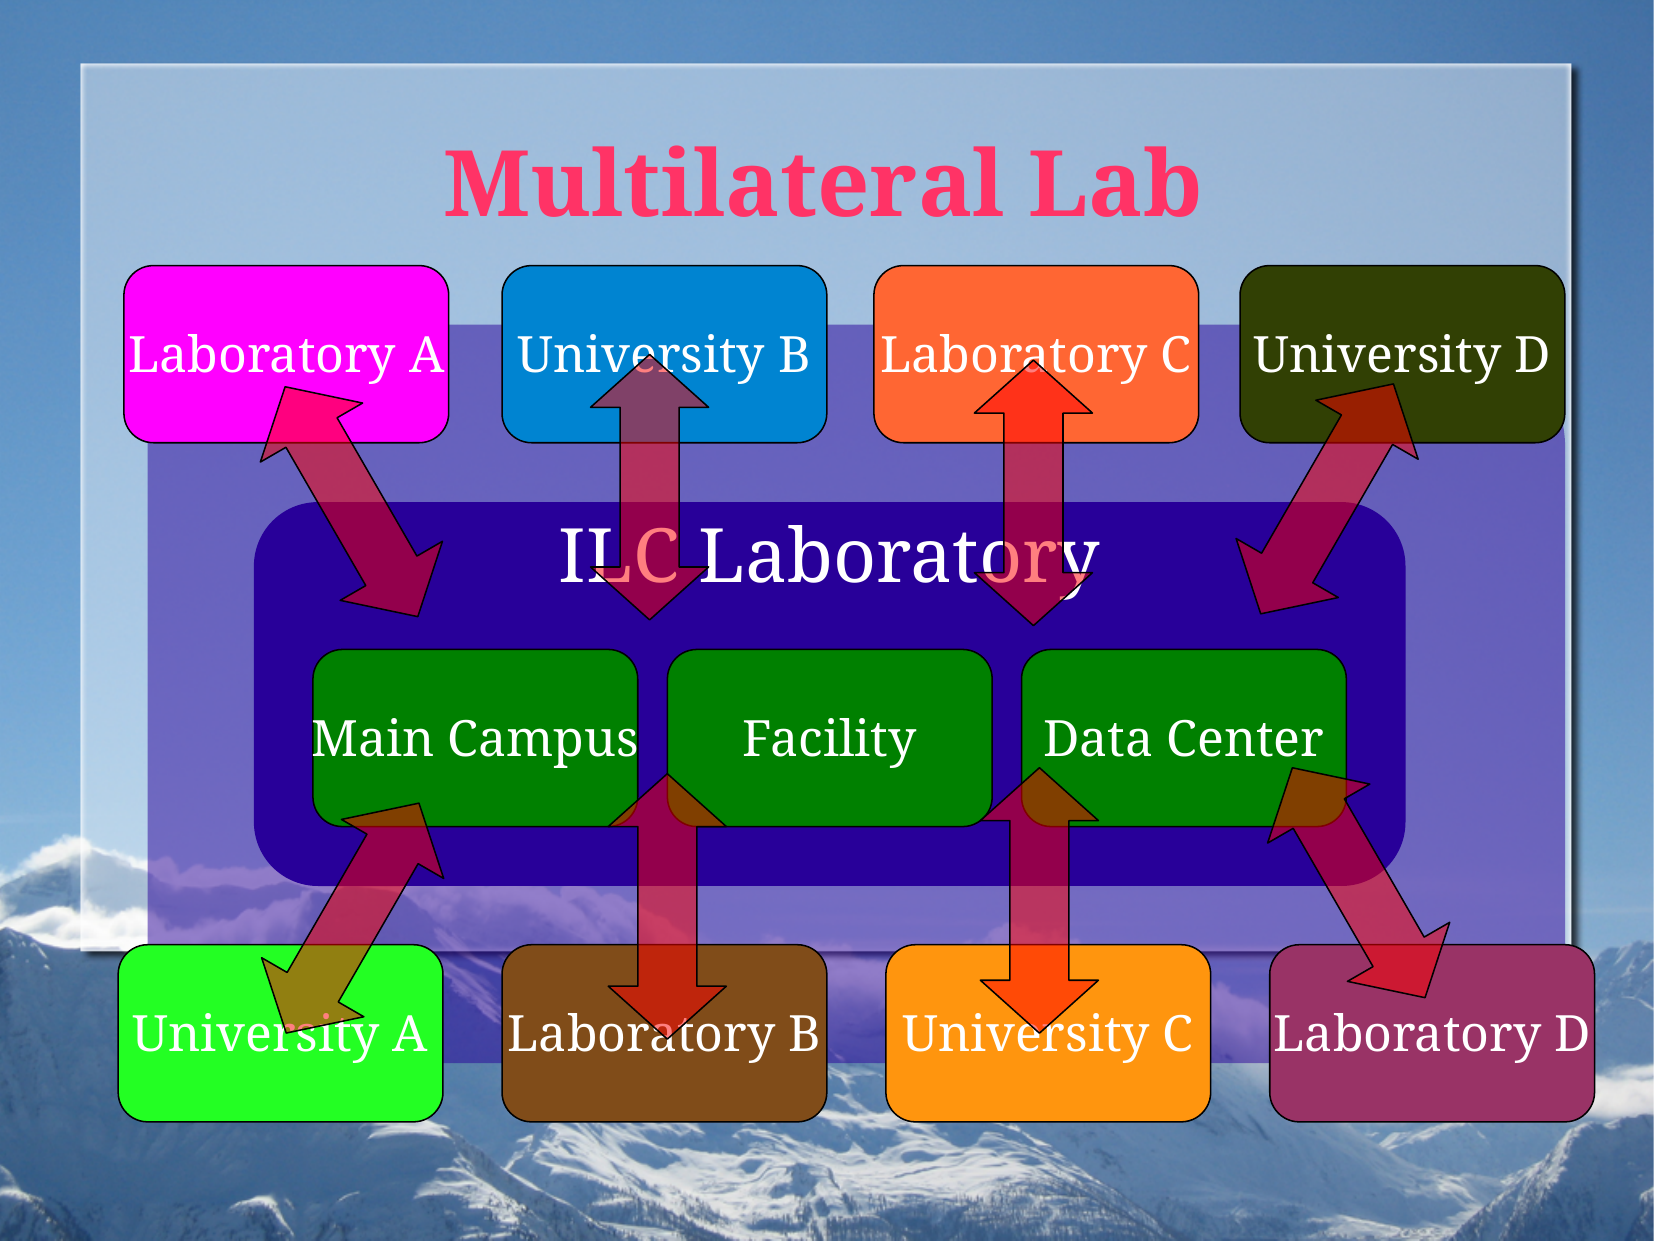

# Multilateral Lab
Laboratory A
University B
Laboratory C
University D
ILC Laboratory
Main Campus
Facility
Data Center
University A
Laboratory B
University C
Laboratory D